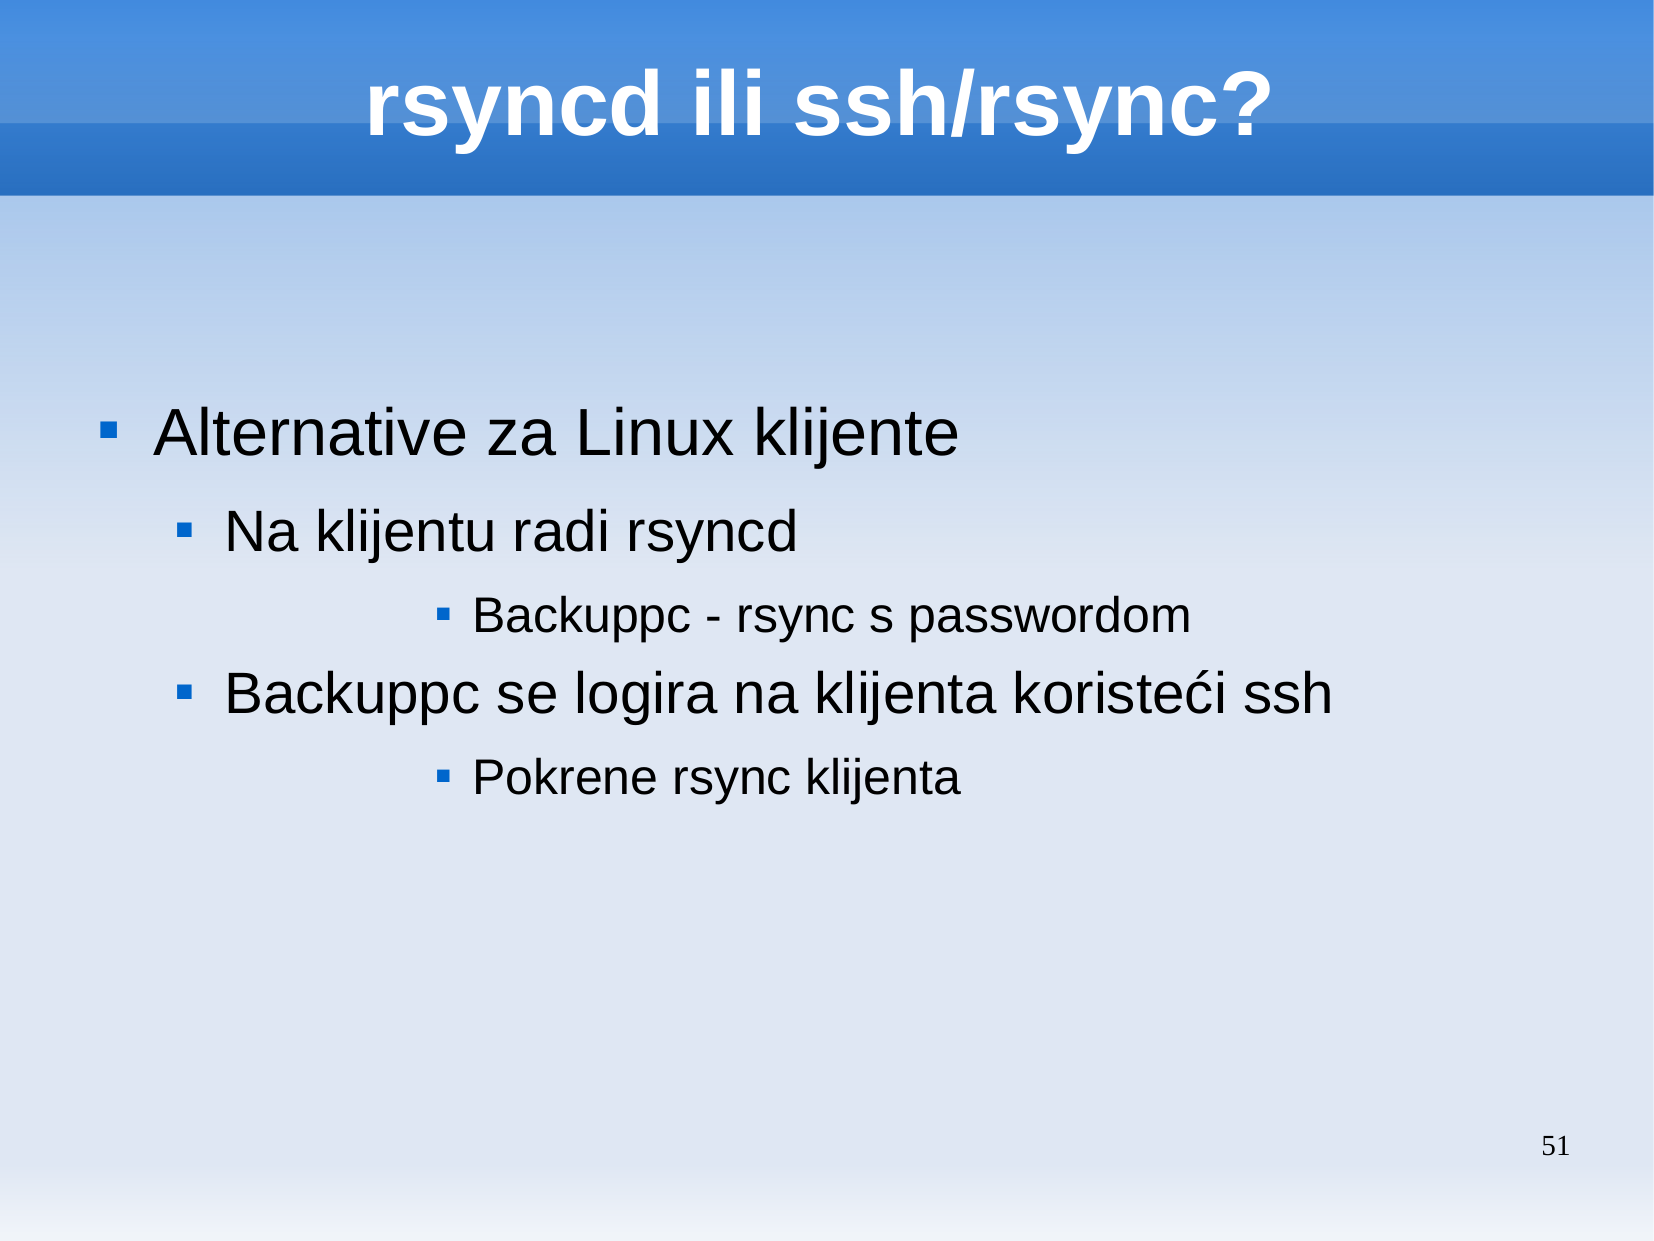

# rsyncd ili ssh/rsync?
Alternative za Linux klijente
Na klijentu radi rsyncd
Backuppc - rsync s passwordom
Backuppc se logira na klijenta koristeći ssh
Pokrene rsync klijenta
51